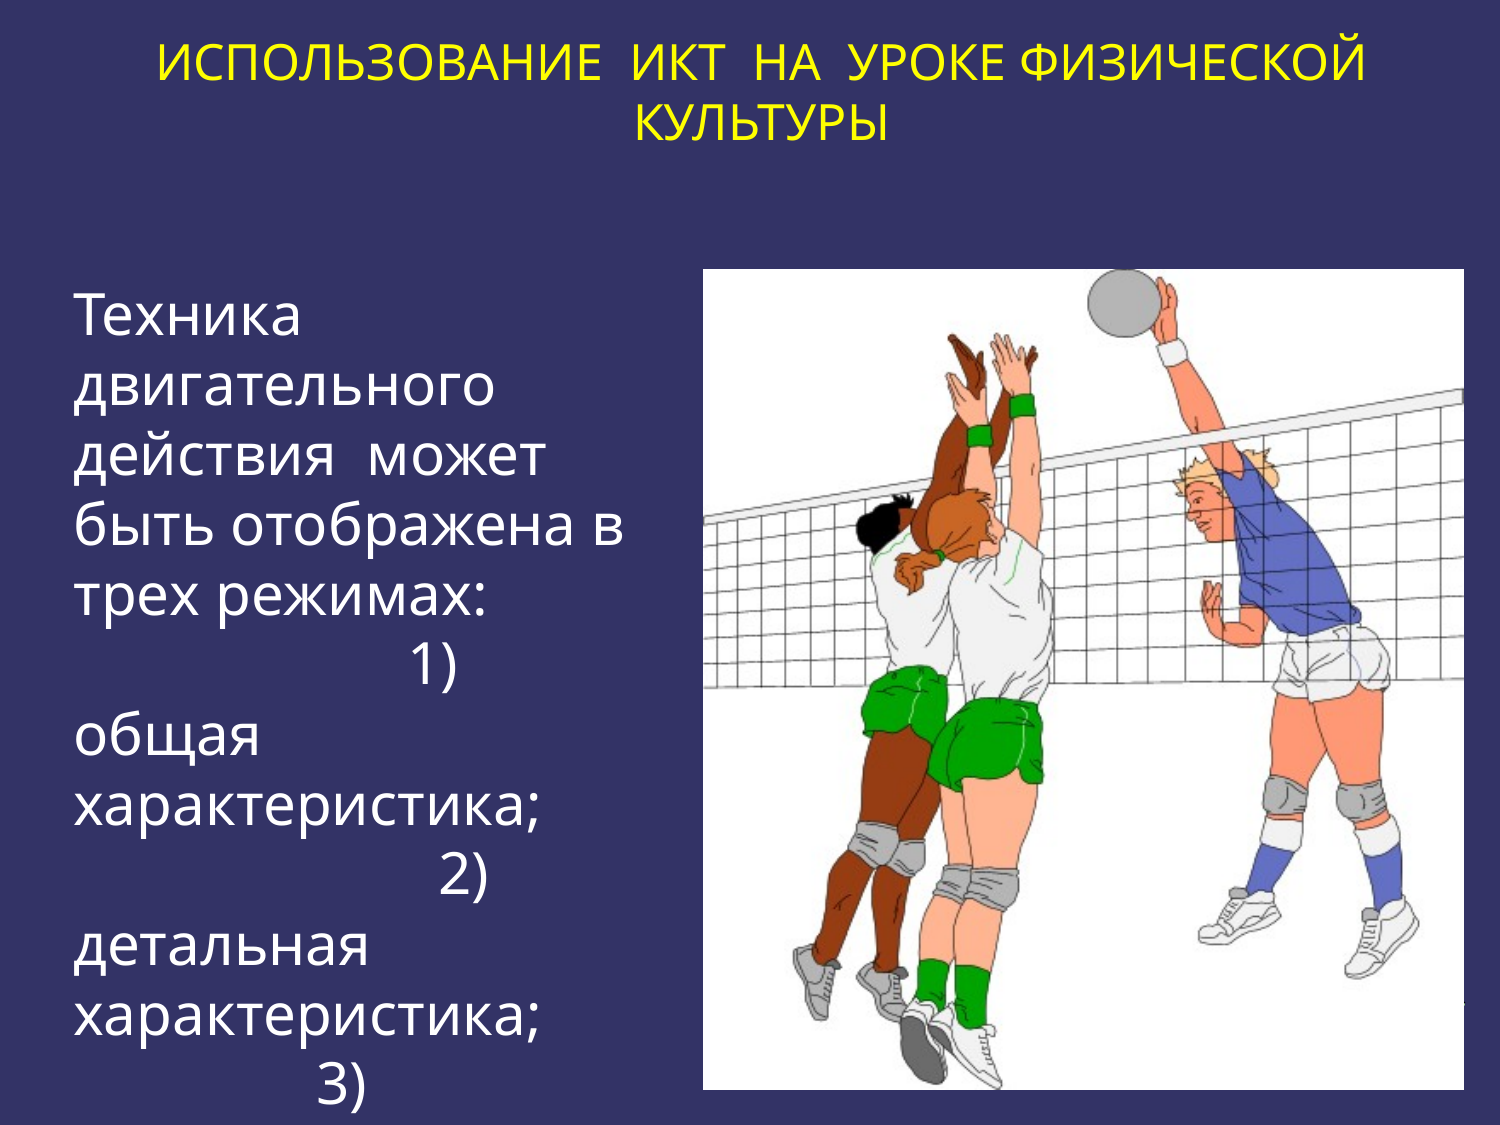

# .
ИСПОЛЬЗОВАНИЕ ИКТ НА УРОКЕ ФИЗИЧЕСКОЙ КУЛЬТУРЫ
Техника двигательного действия может быть отображена в трех режимах: 1) общая характеристика; 2) детальная характеристика; 3) характеристика по элемент